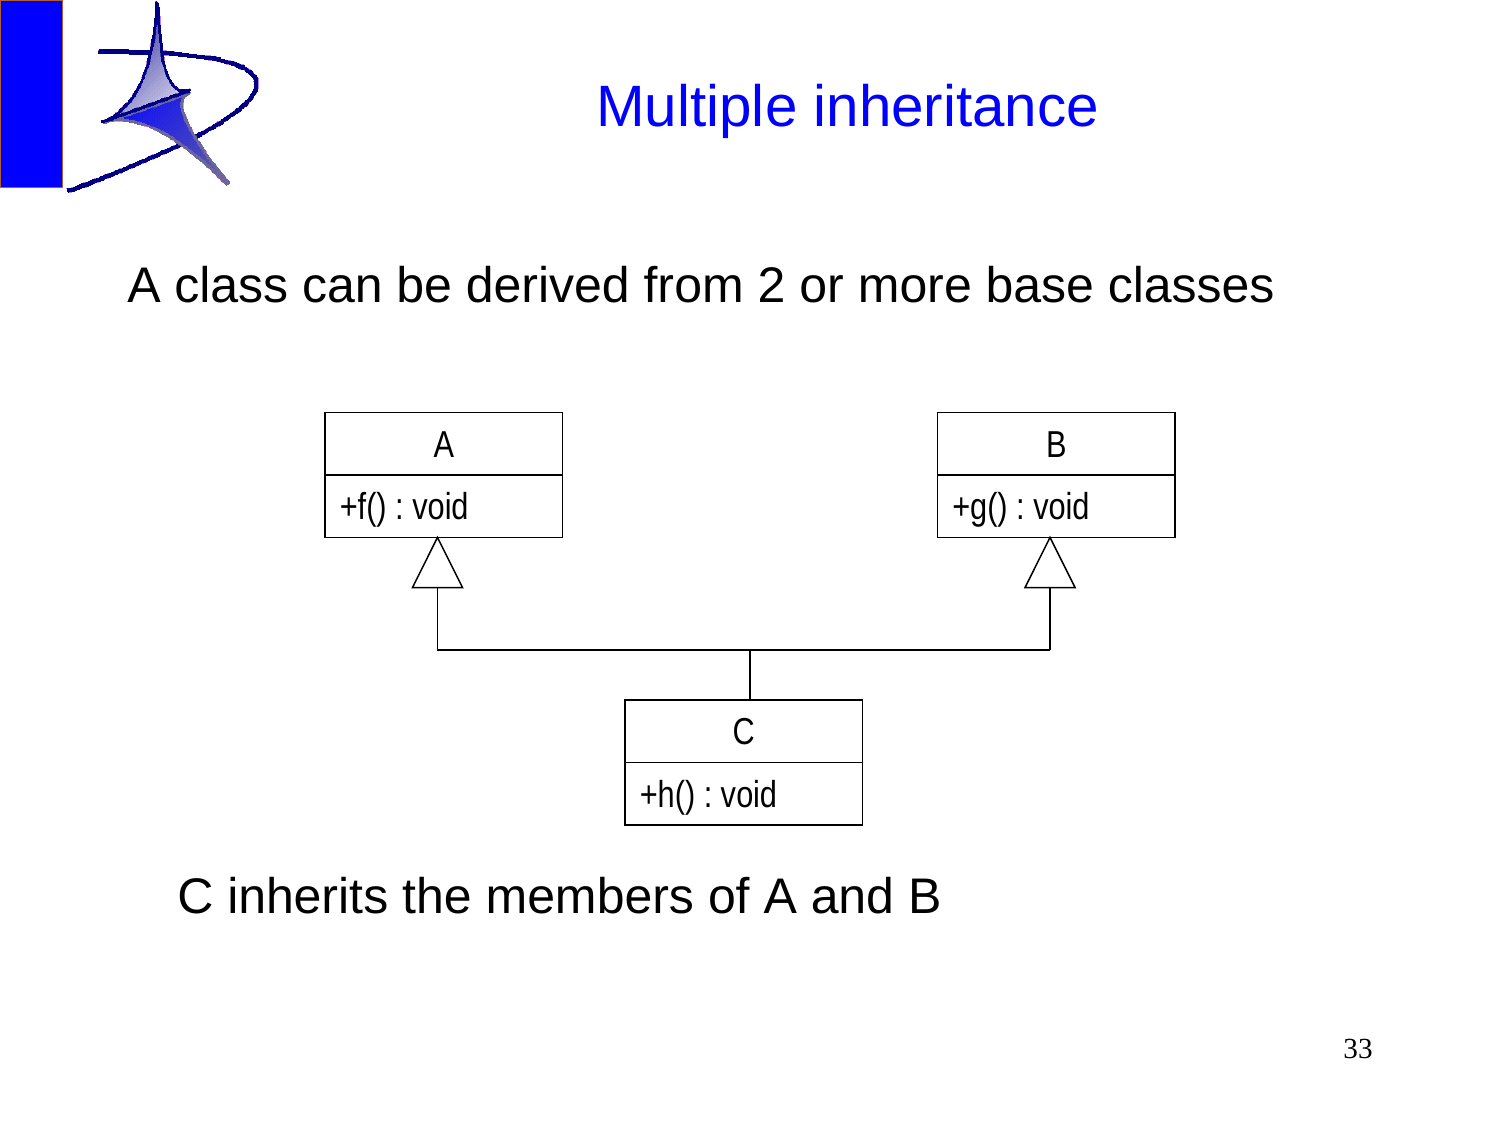

# Multiple inheritance
A class can be derived from 2 or more base classes
A
+f() : void
B
+g() : void
C
+h() : void
C inherits the members of A and B
33